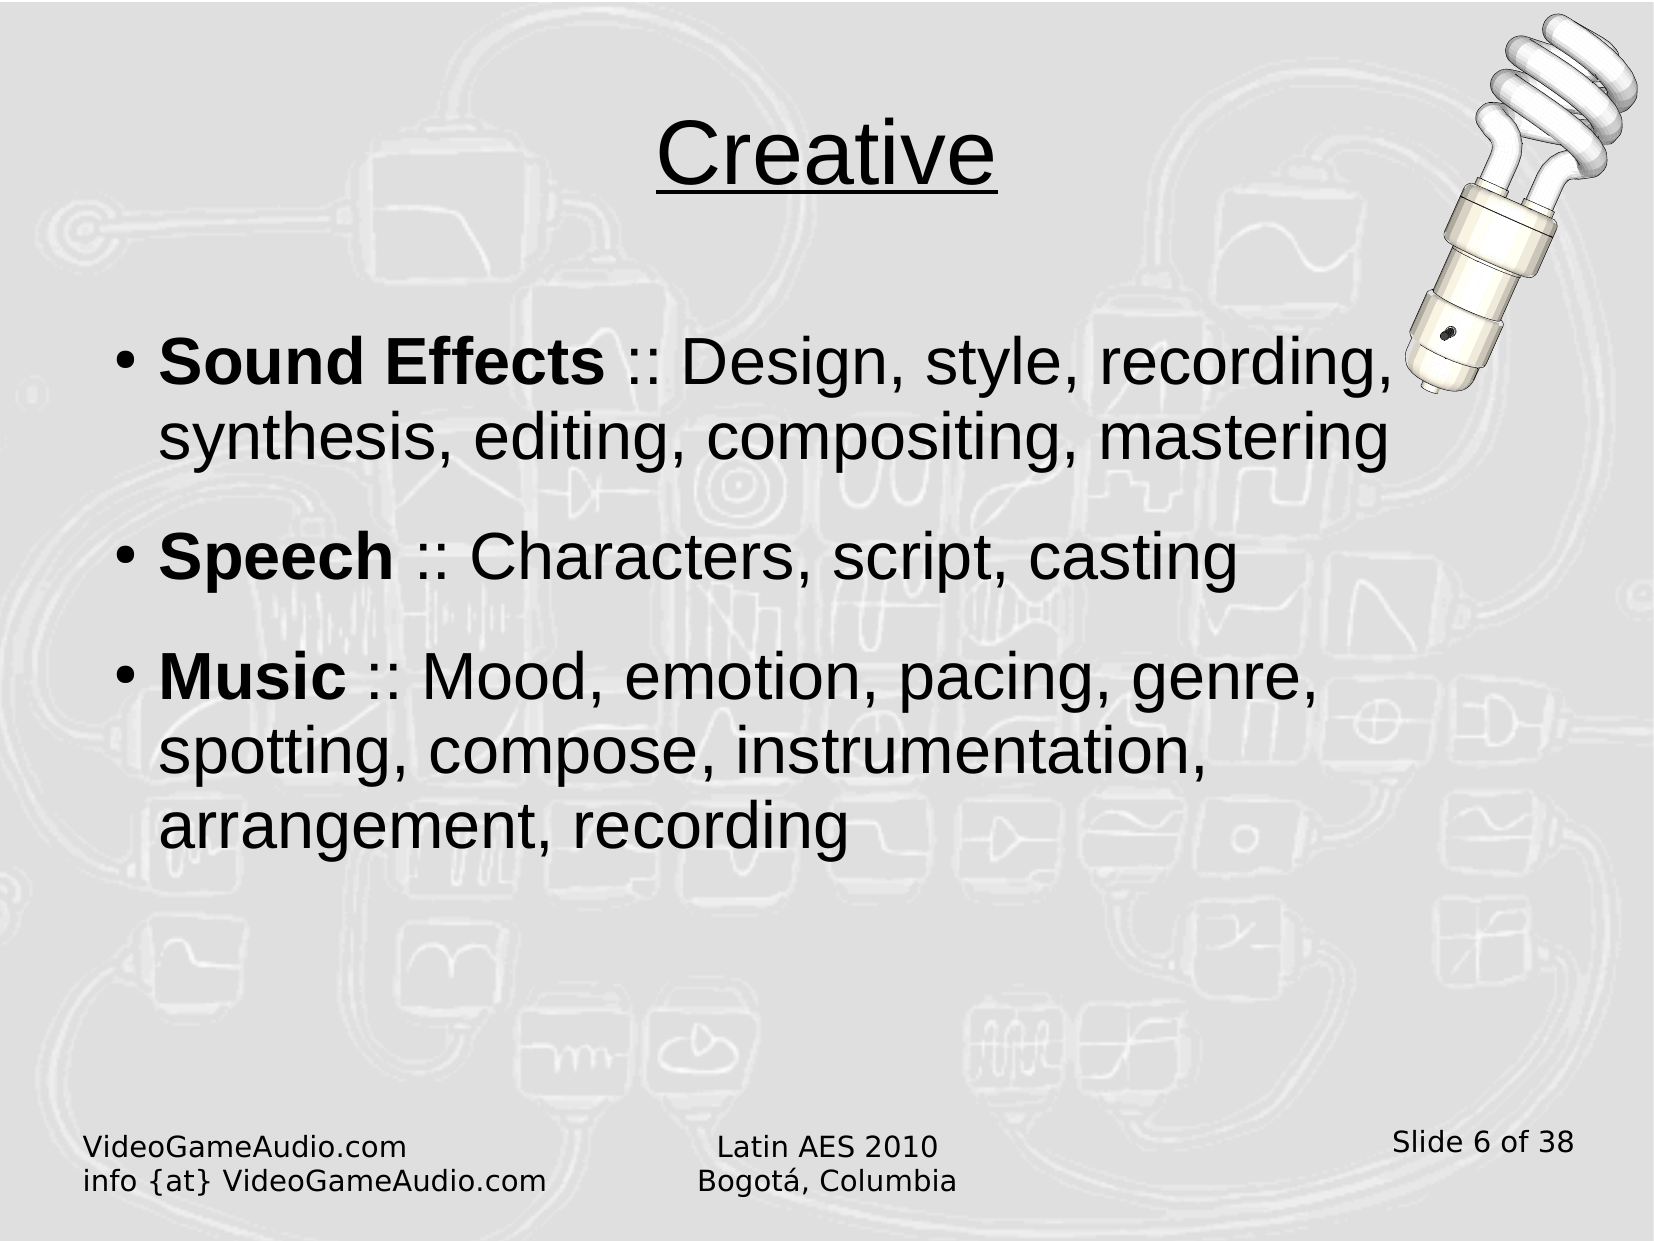

# Creative
Sound Effects :: Design, style, recording, synthesis, editing, compositing, mastering
Speech :: Characters, script, casting
Music :: Mood, emotion, pacing, genre, spotting, compose, instrumentation, arrangement, recording
6